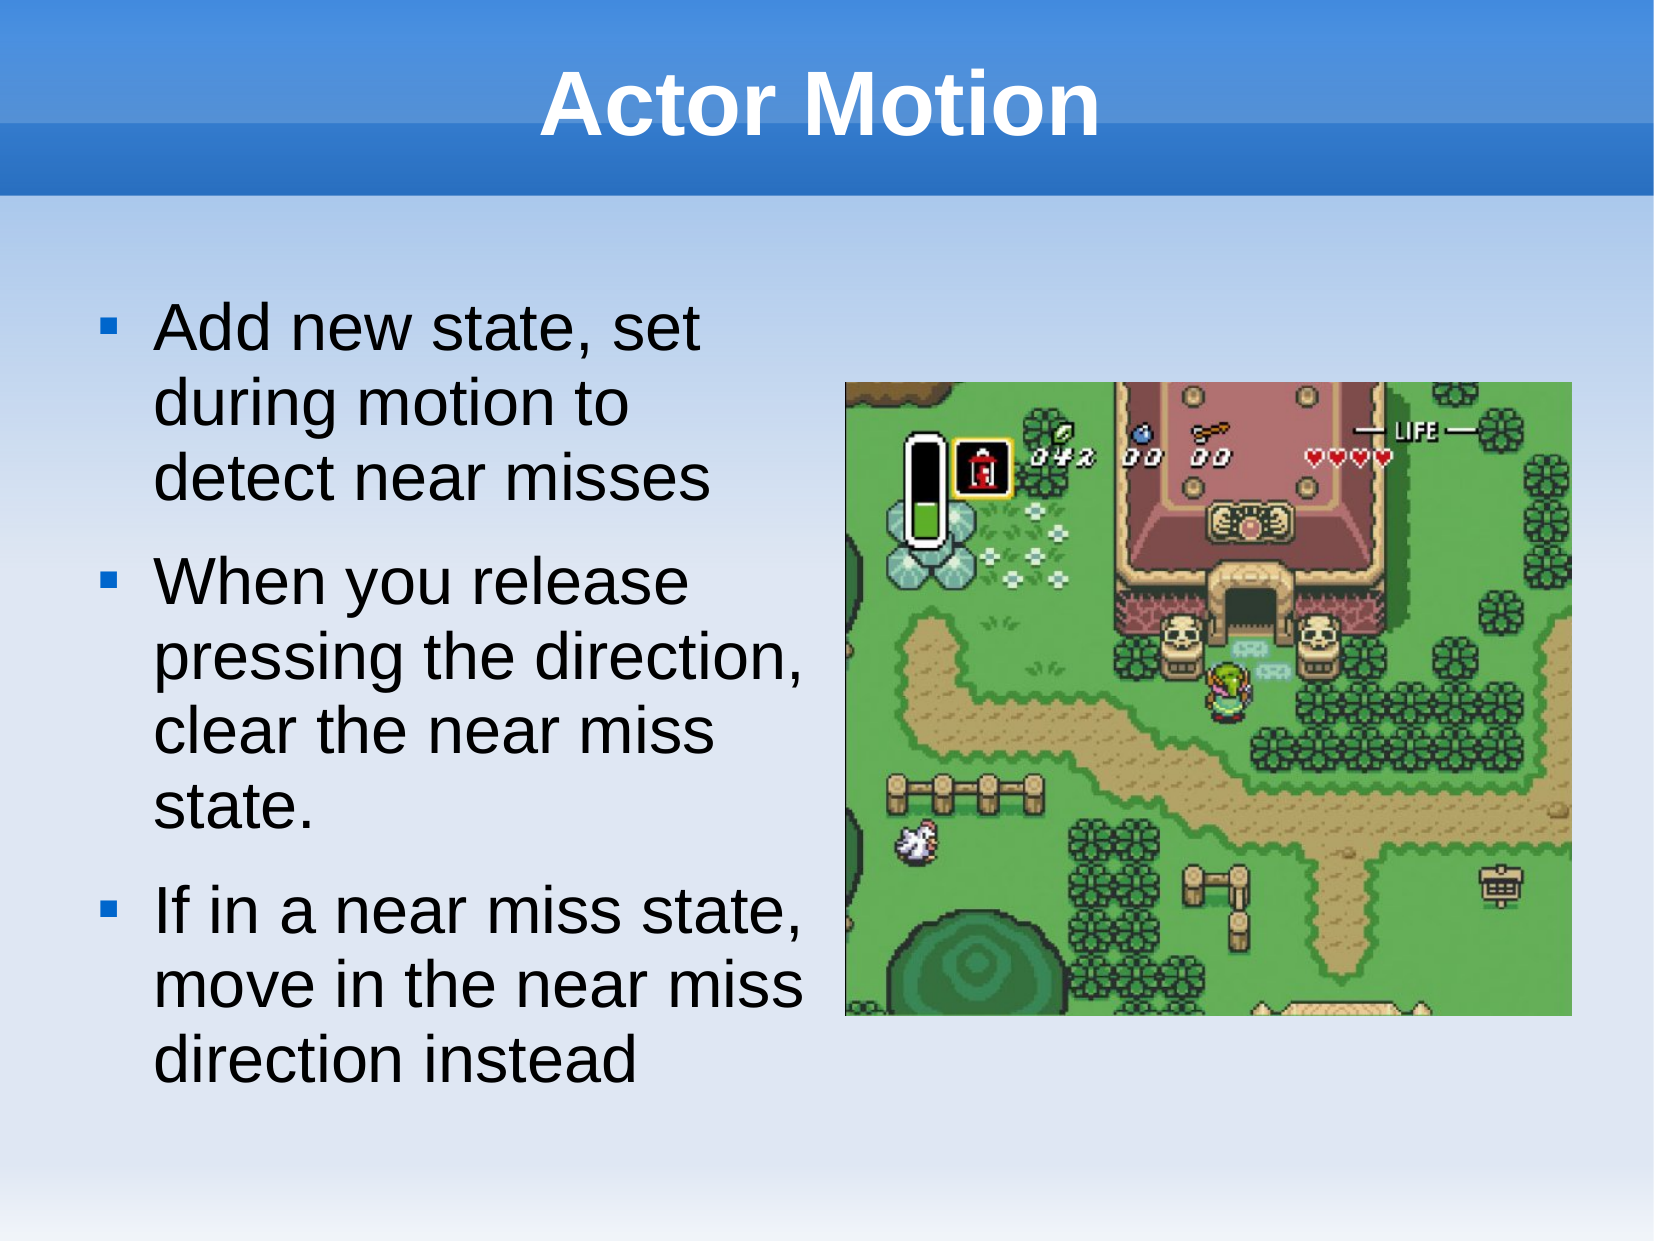

# Actor Motion
Add new state, set during motion to detect near misses
When you release pressing the direction, clear the near miss state.
If in a near miss state, move in the near miss direction instead